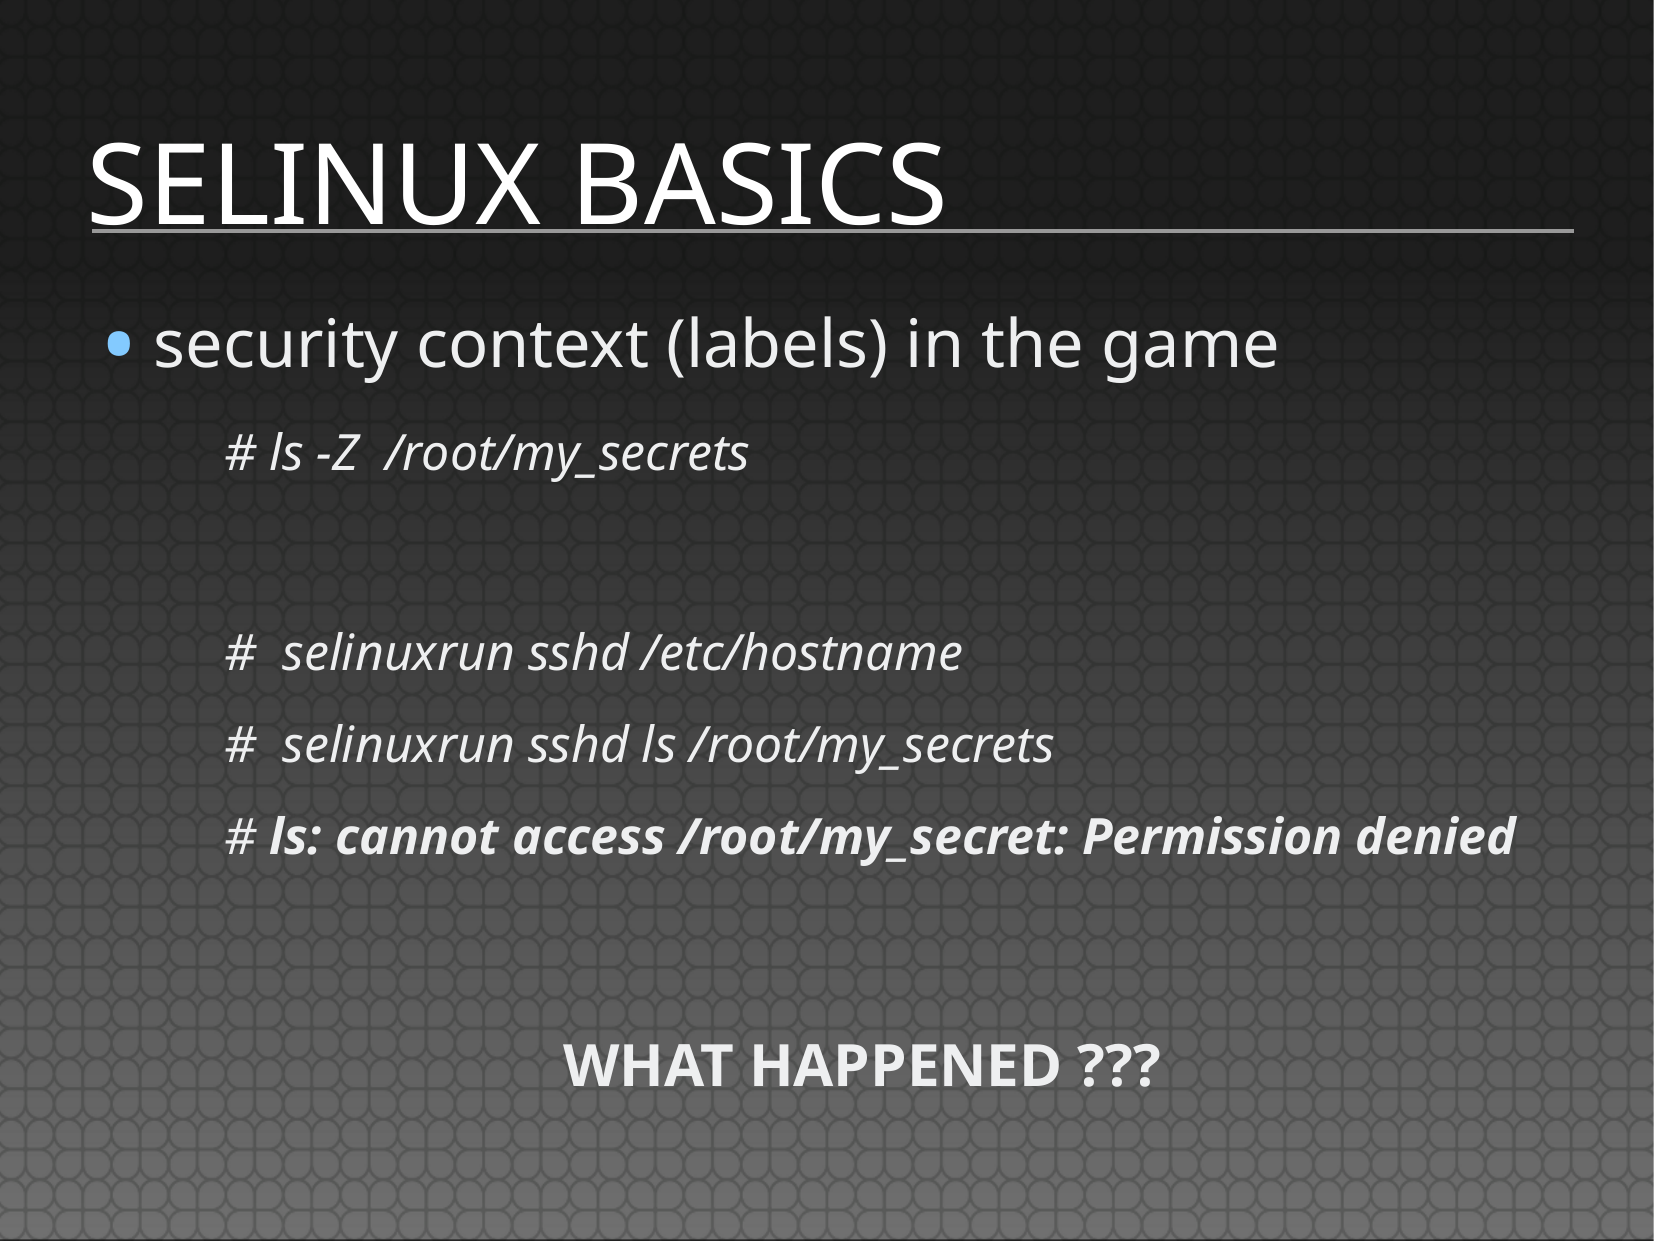

# SELINUX BASICS
security context (labels) in the game
# ls -Z /root/my_secrets
# selinuxrun sshd /etc/hostname
# selinuxrun sshd ls /root/my_secrets
# ls: cannot access /root/my_secret: Permission denied
WHAT HAPPENED ???